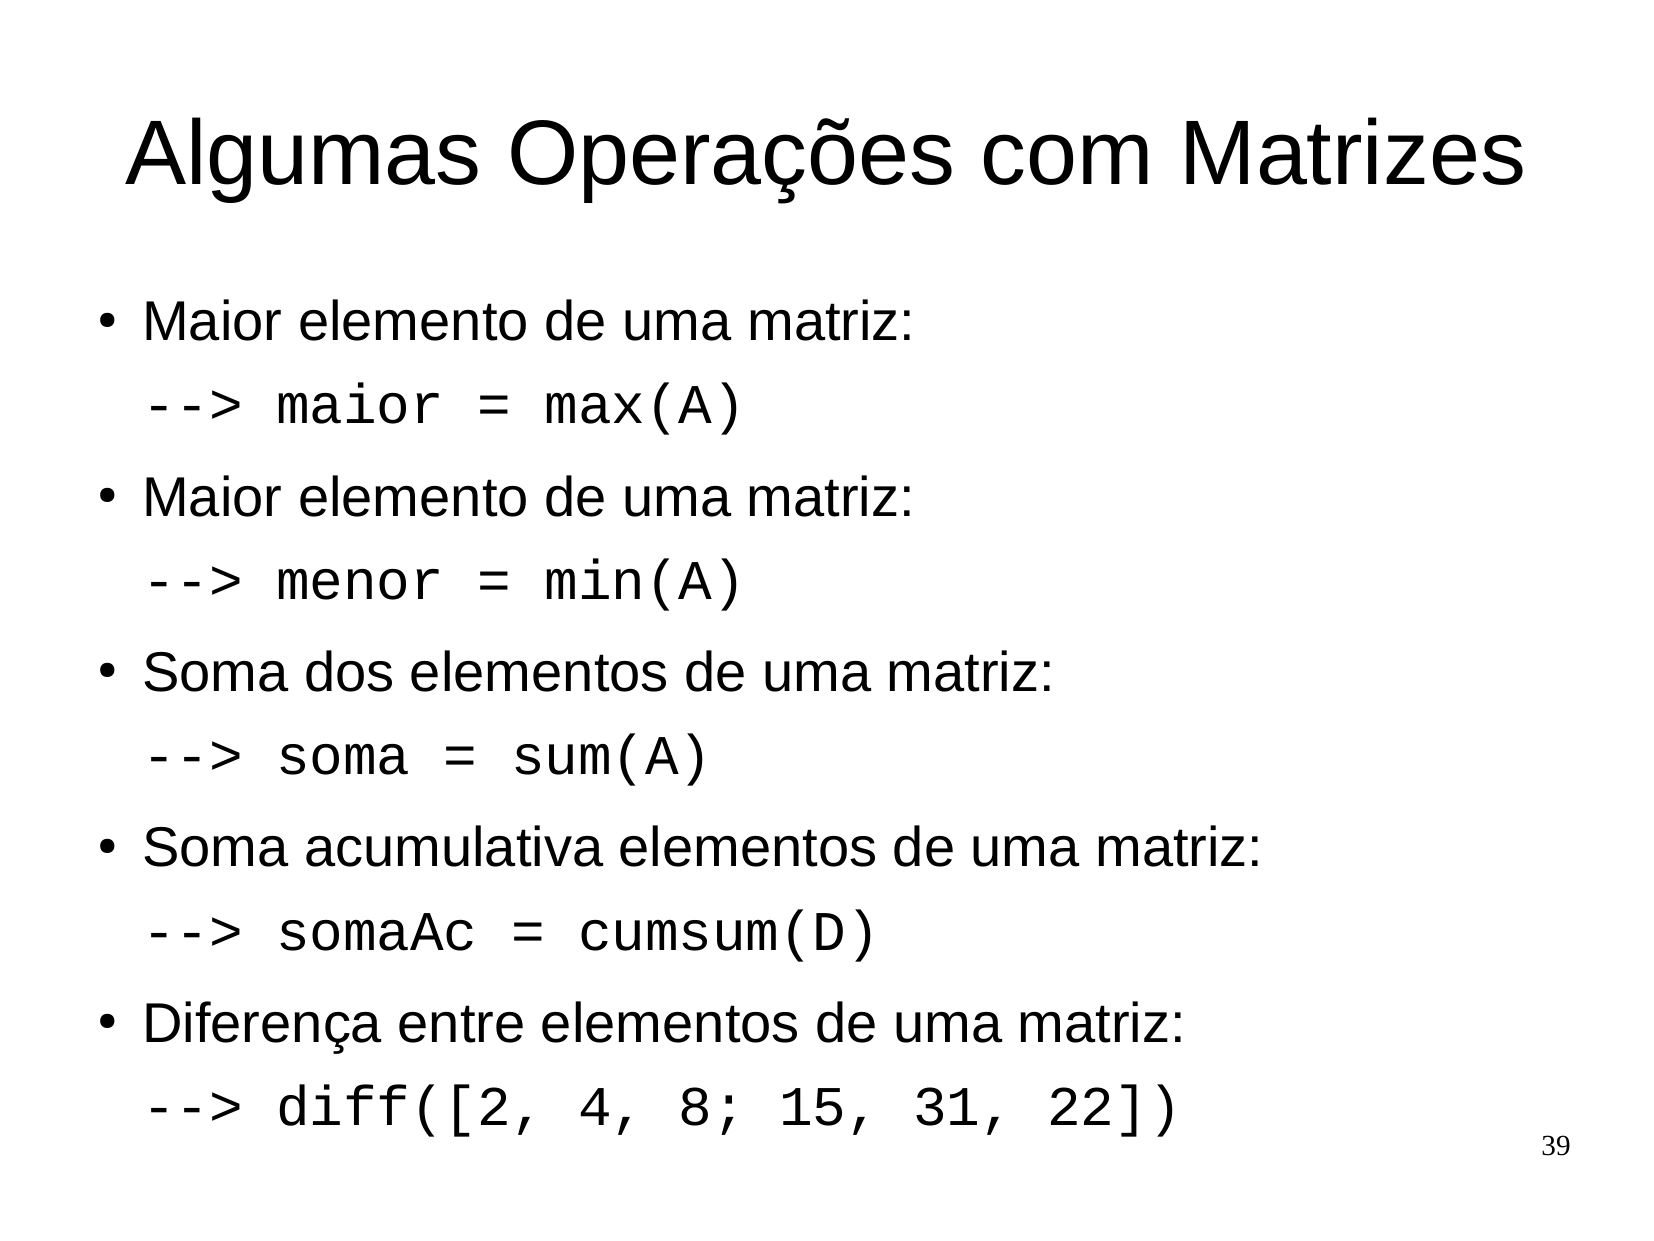

# Algumas Operações com Matrizes
Maior elemento de uma matriz:
--> maior = max(A)
Maior elemento de uma matriz:
--> menor = min(A)
Soma dos elementos de uma matriz:
--> soma = sum(A)
Soma acumulativa elementos de uma matriz:
--> somaAc = cumsum(D)
Diferença entre elementos de uma matriz:
--> diff([2, 4, 8; 15, 31, 22])
39